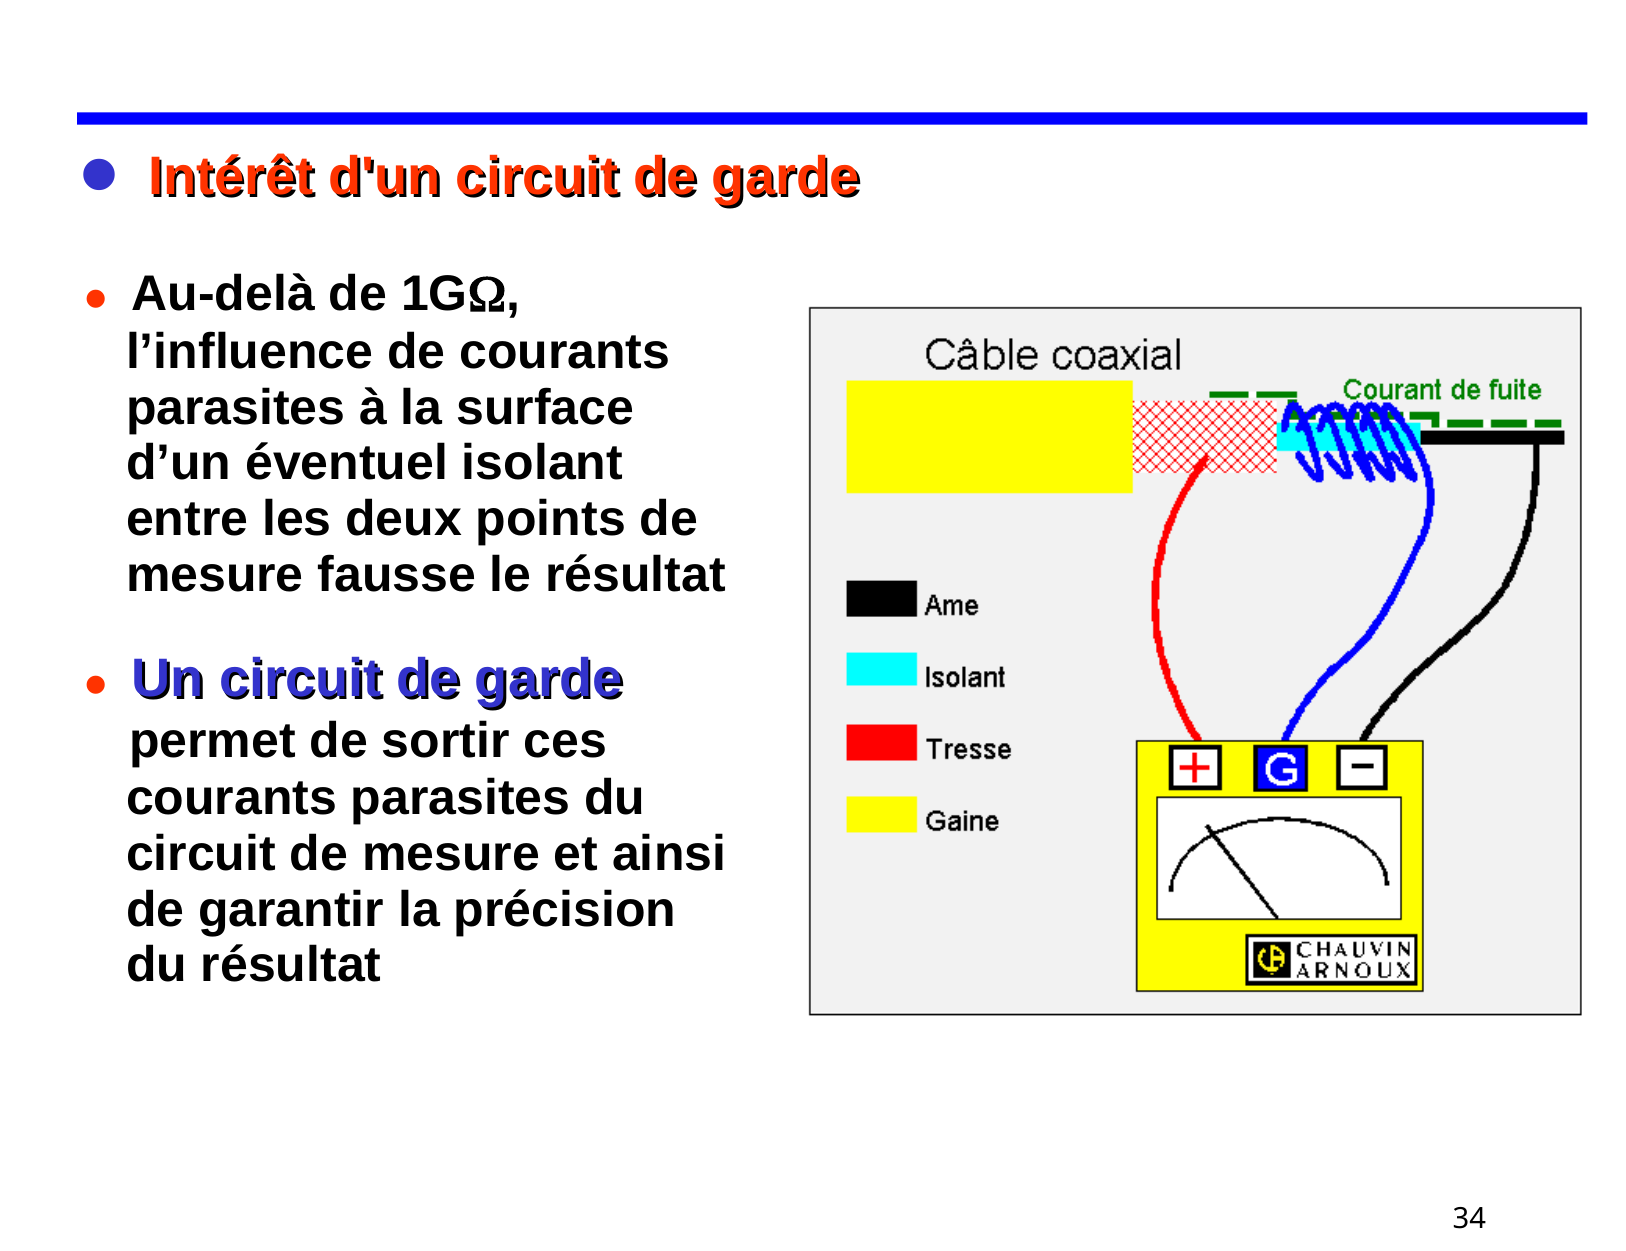

 Intérêt d'un circuit de garde
 Au-delà de 1G,
 l’influence de courants
 parasites à la surface
 d’un éventuel isolant
 entre les deux points de
 mesure fausse le résultat
 Un circuit de garde
 permet de sortir ces
 courants parasites du
 circuit de mesure et ainsi
 de garantir la précision
 du résultat